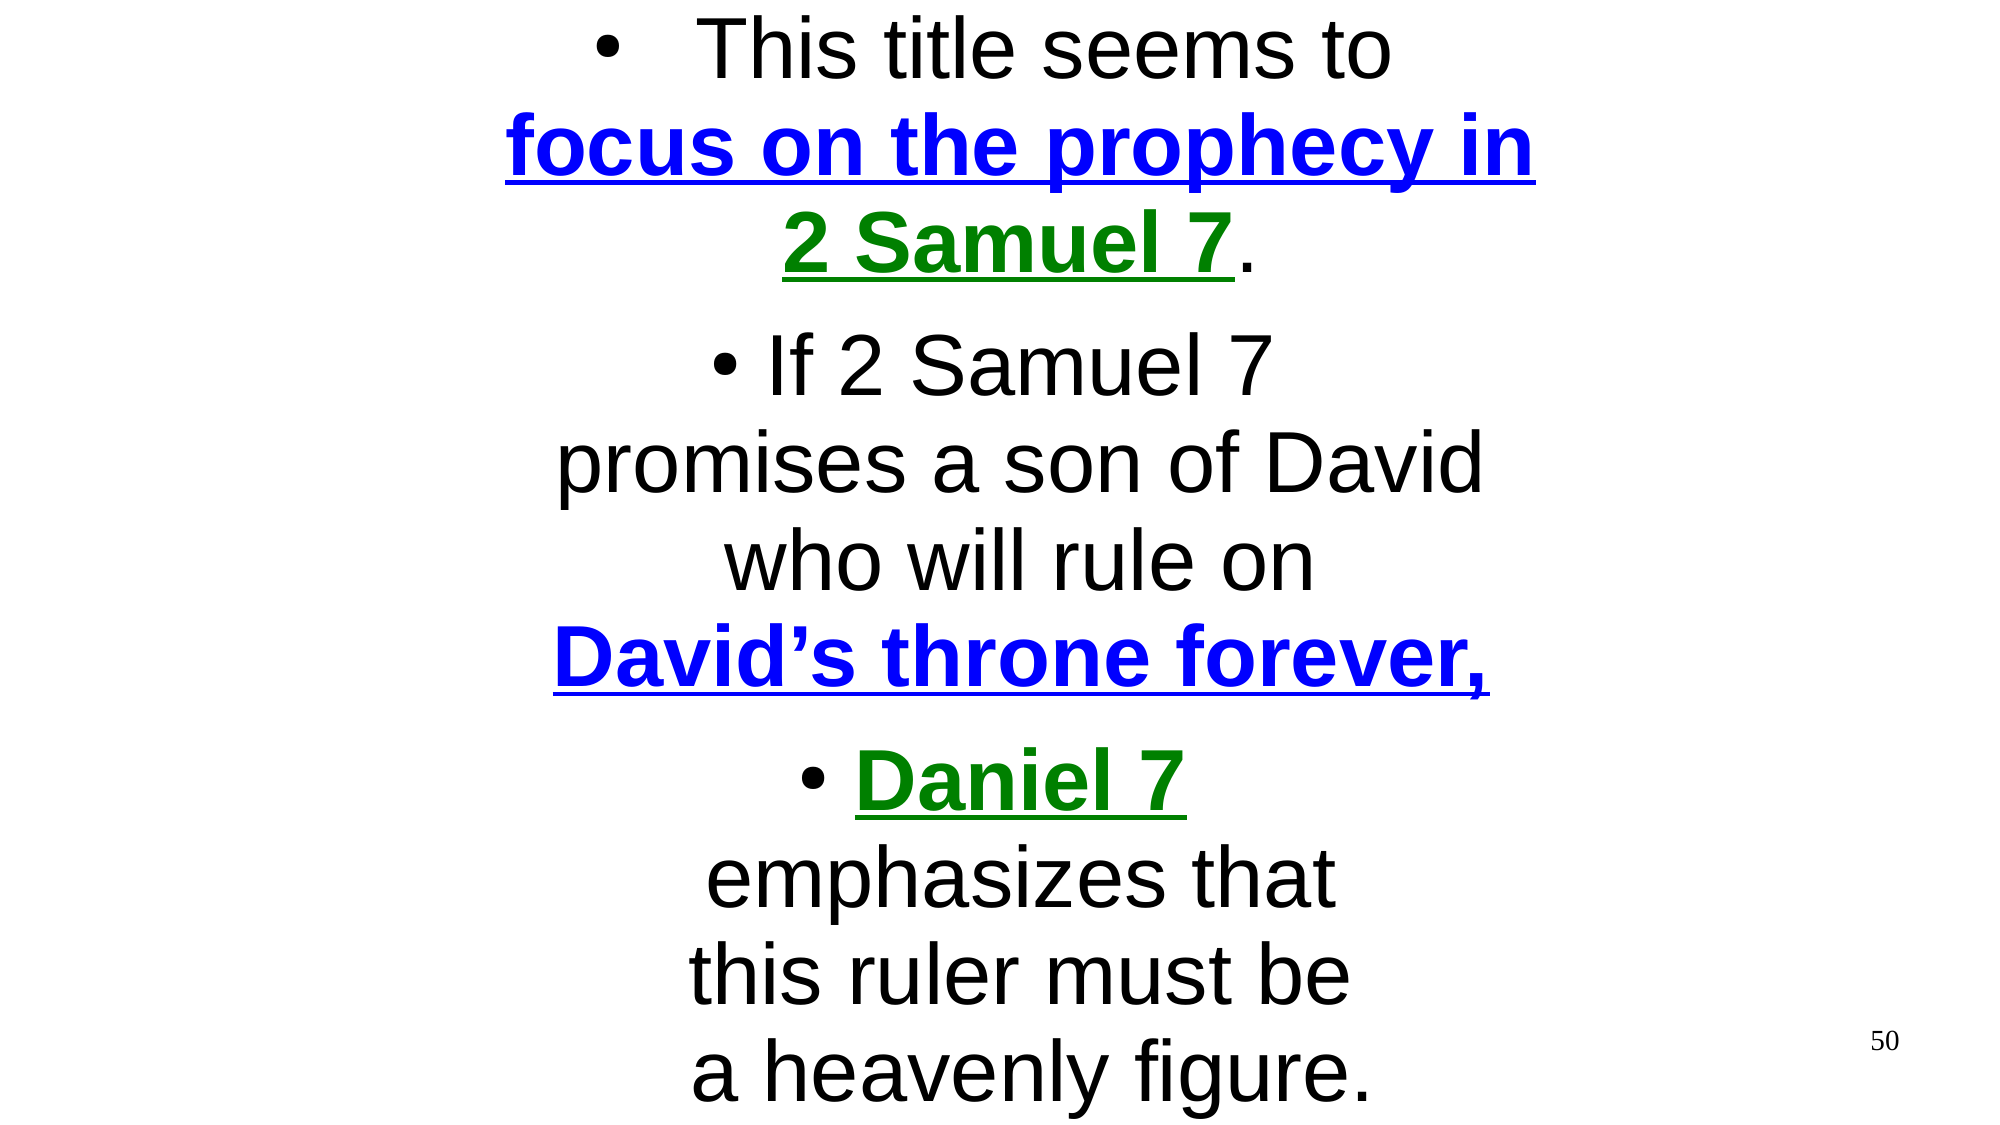

# This title seems to focus on the prophecy in 2 Samuel 7.
If 2 Samuel 7
promises a son of David
who will rule on
David’s throne forever,
Daniel 7
emphasizes that
this ruler must be
a heavenly figure.
50